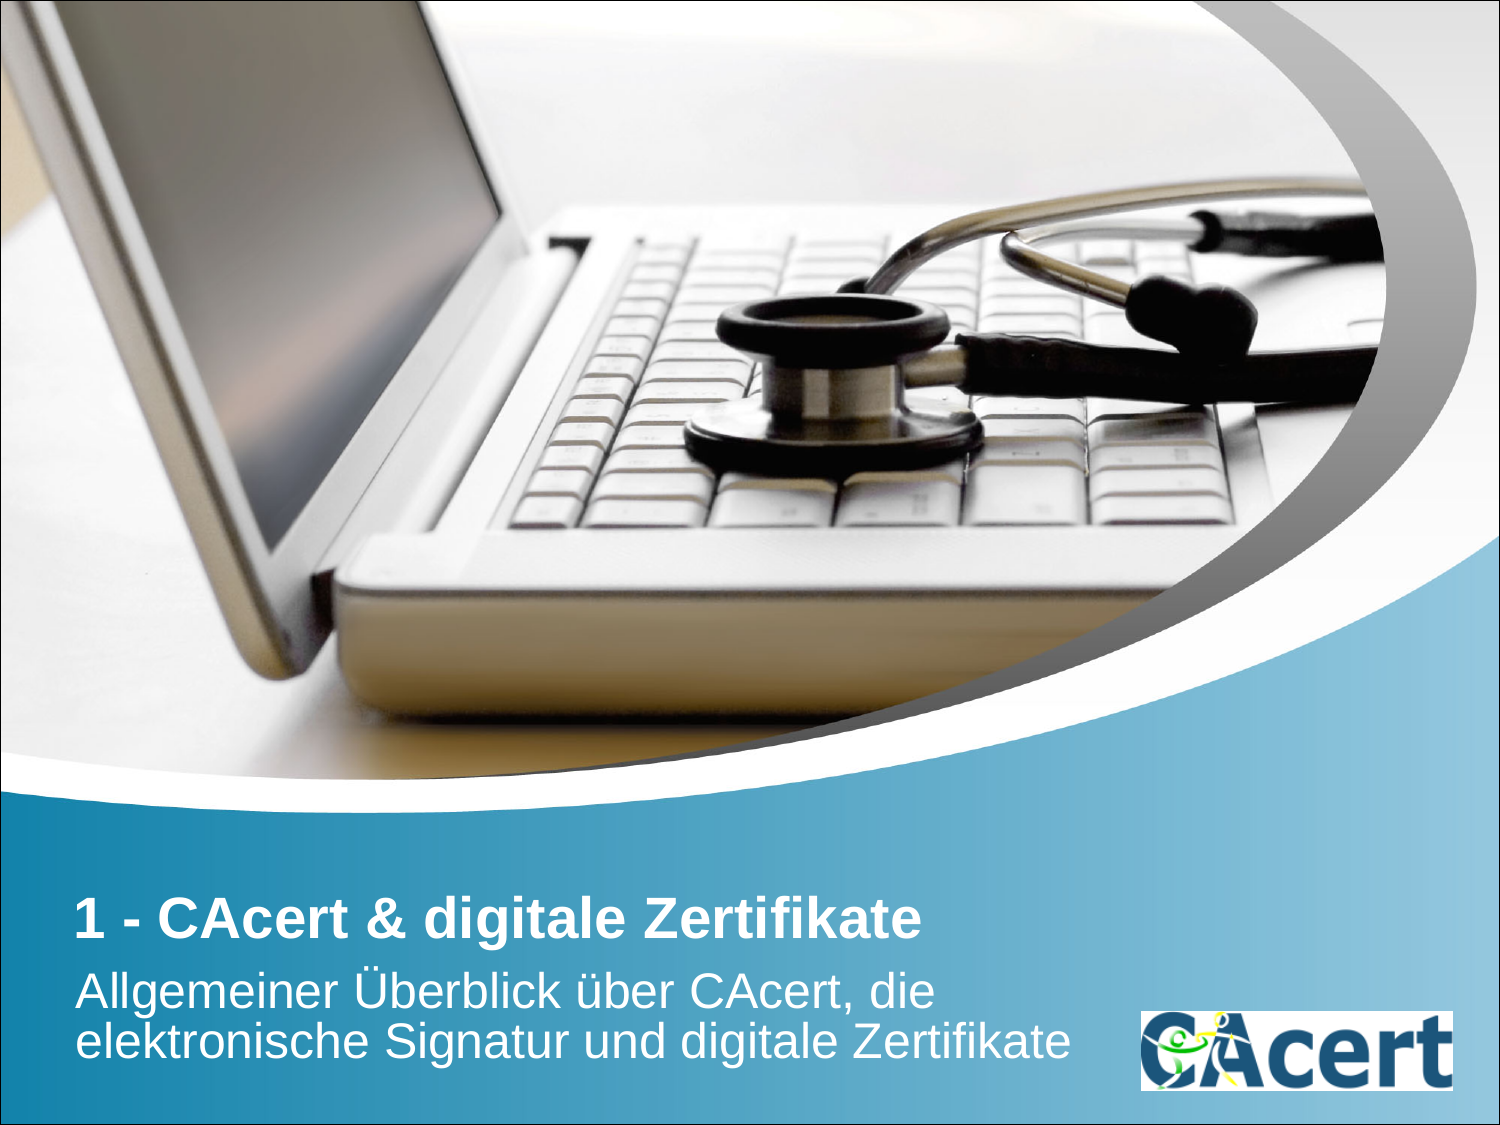

# 1 - CAcert & digitale Zertifikate
Allgemeiner Überblick über CAcert, die elektronische Signatur und digitale Zertifikate